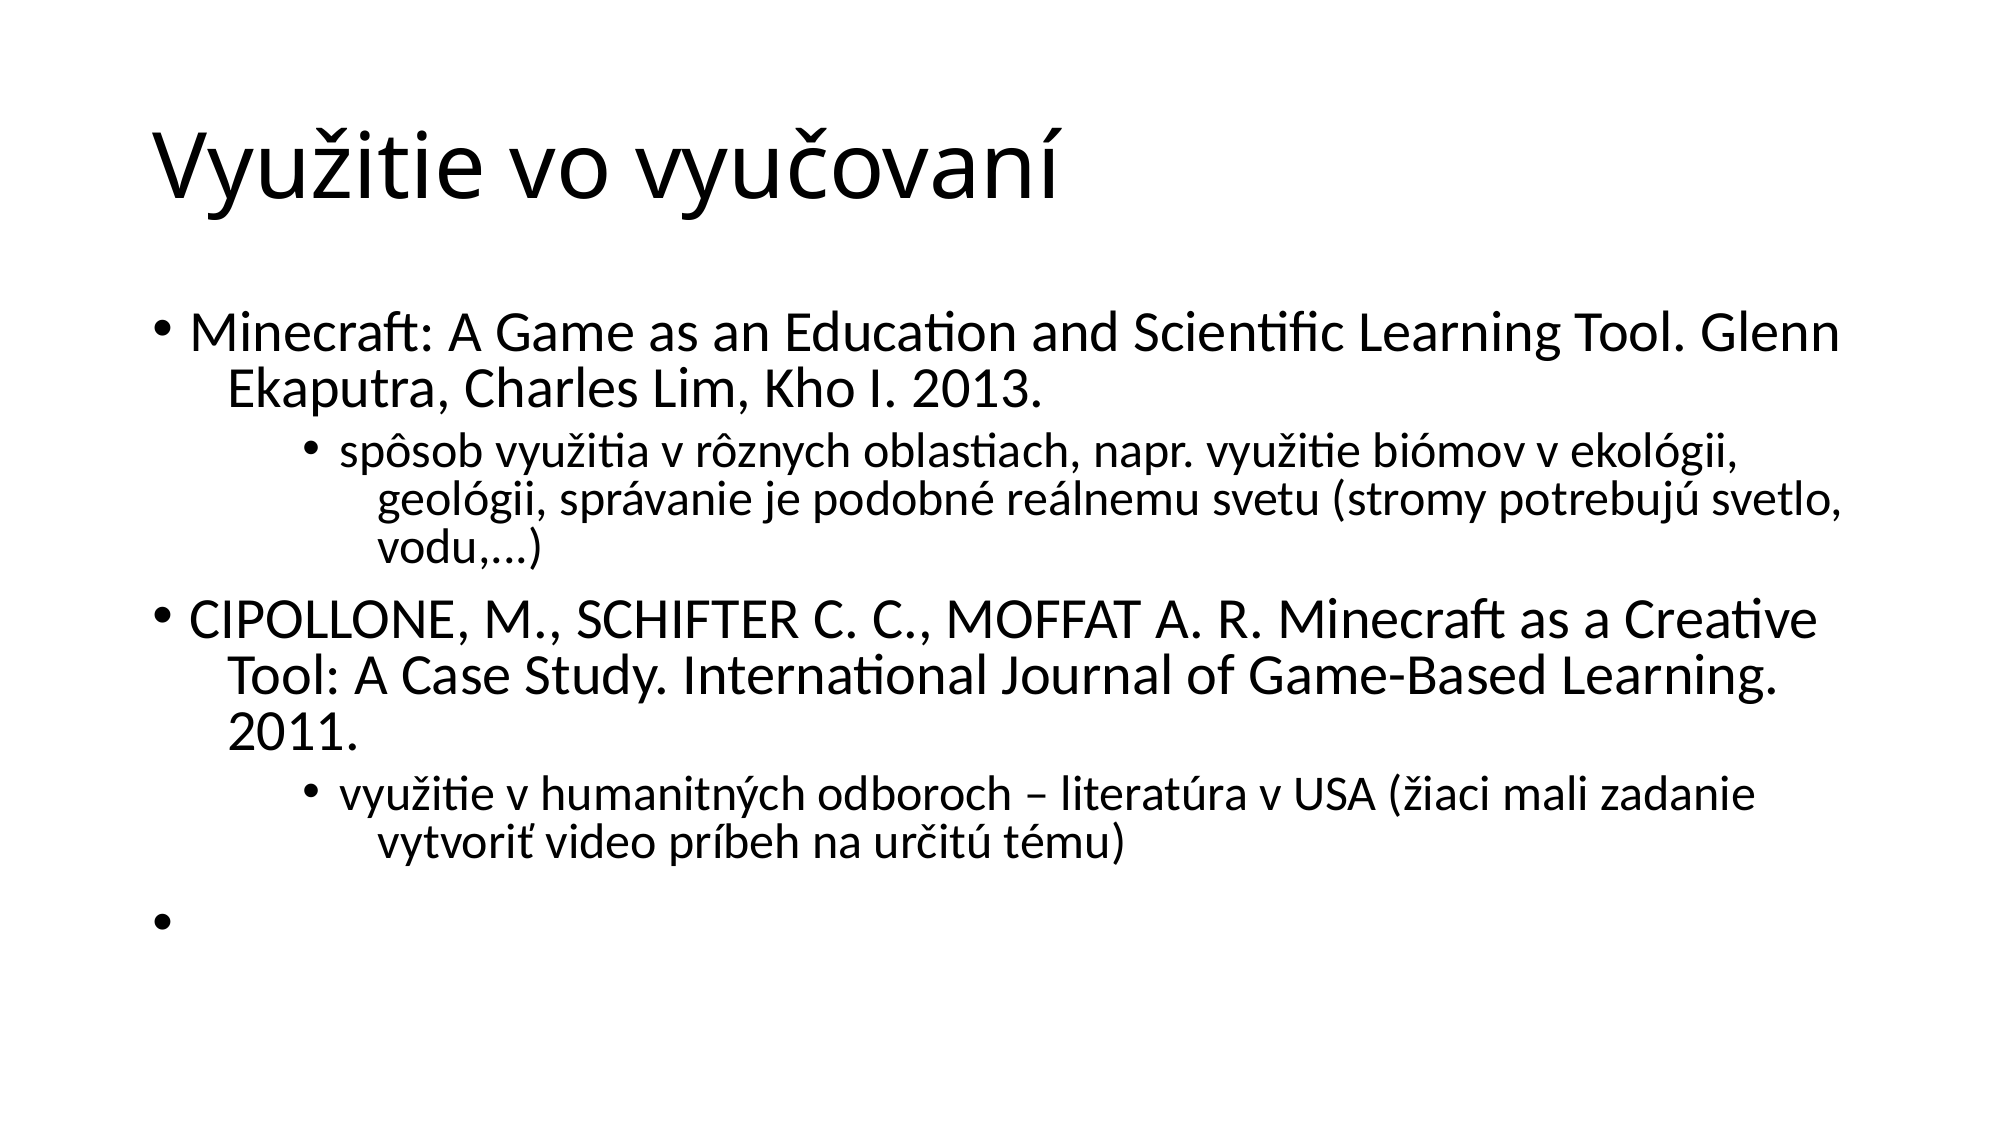

# Využitie vo vyučovaní
Minecraft: A Game as an Education and Scientific Learning Tool. Glenn Ekaputra, Charles Lim, Kho I. 2013.
spôsob využitia v rôznych oblastiach, napr. využitie biómov v ekológii, geológii, správanie je podobné reálnemu svetu (stromy potrebujú svetlo, vodu,...)
CIPOLLONE, M., SCHIFTER C. C., MOFFAT A. R. Minecraft as a Creative Tool: A Case Study. International Journal of Game-Based Learning. 2011.
využitie v humanitných odboroch – literatúra v USA (žiaci mali zadanie vytvoriť video príbeh na určitú tému)